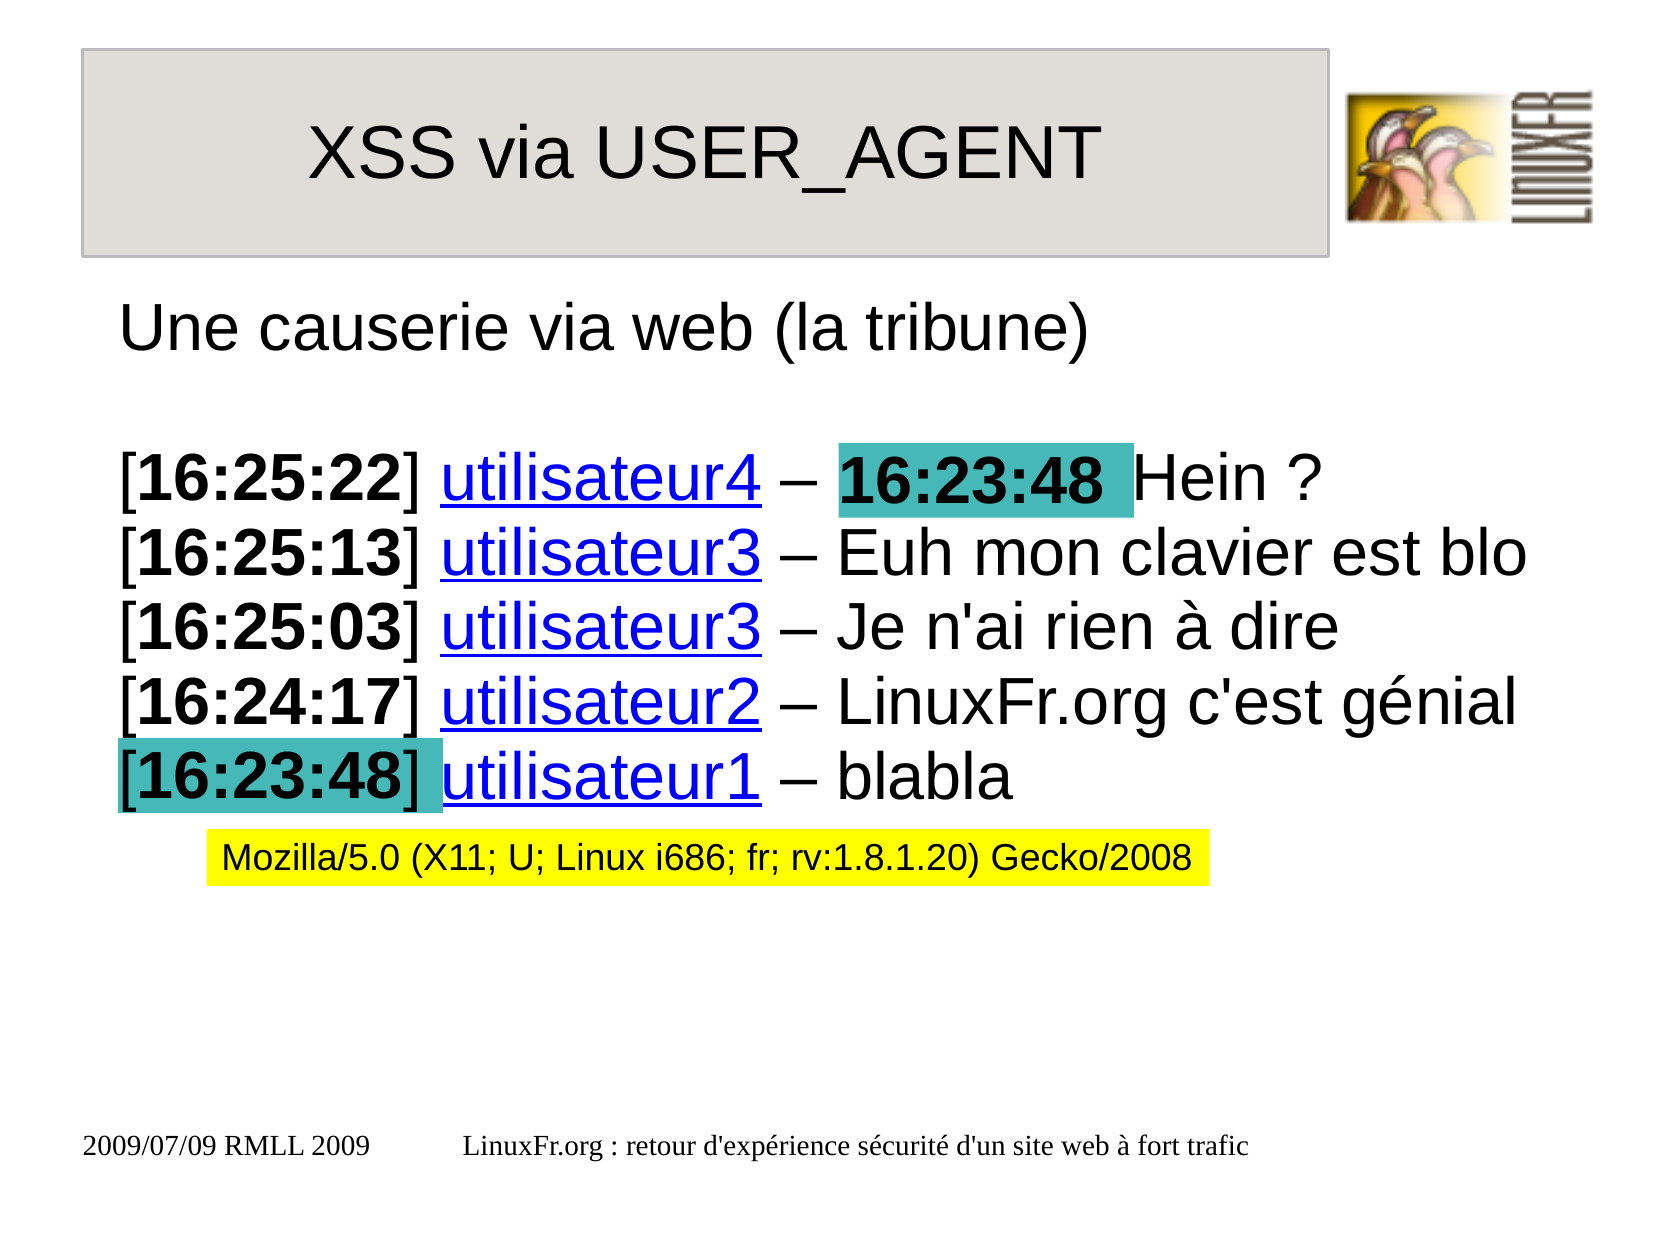

# XSS via USER_AGENT
Une causerie via web (la tribune)
[16:25:22] utilisateur4 – Hein ?
[16:25:13] utilisateur3 – Euh mon clavier est blo
[16:25:03] utilisateur3 – Je n'ai rien à dire
[16:24:17] utilisateur2 – LinuxFr.org c'est génial
[16:23:48] utilisateur1 – blabla
16:23:48
[16:23:48]
Mozilla/5.0 (X11; U; Linux i686; fr; rv:1.8.1.20) Gecko/2008